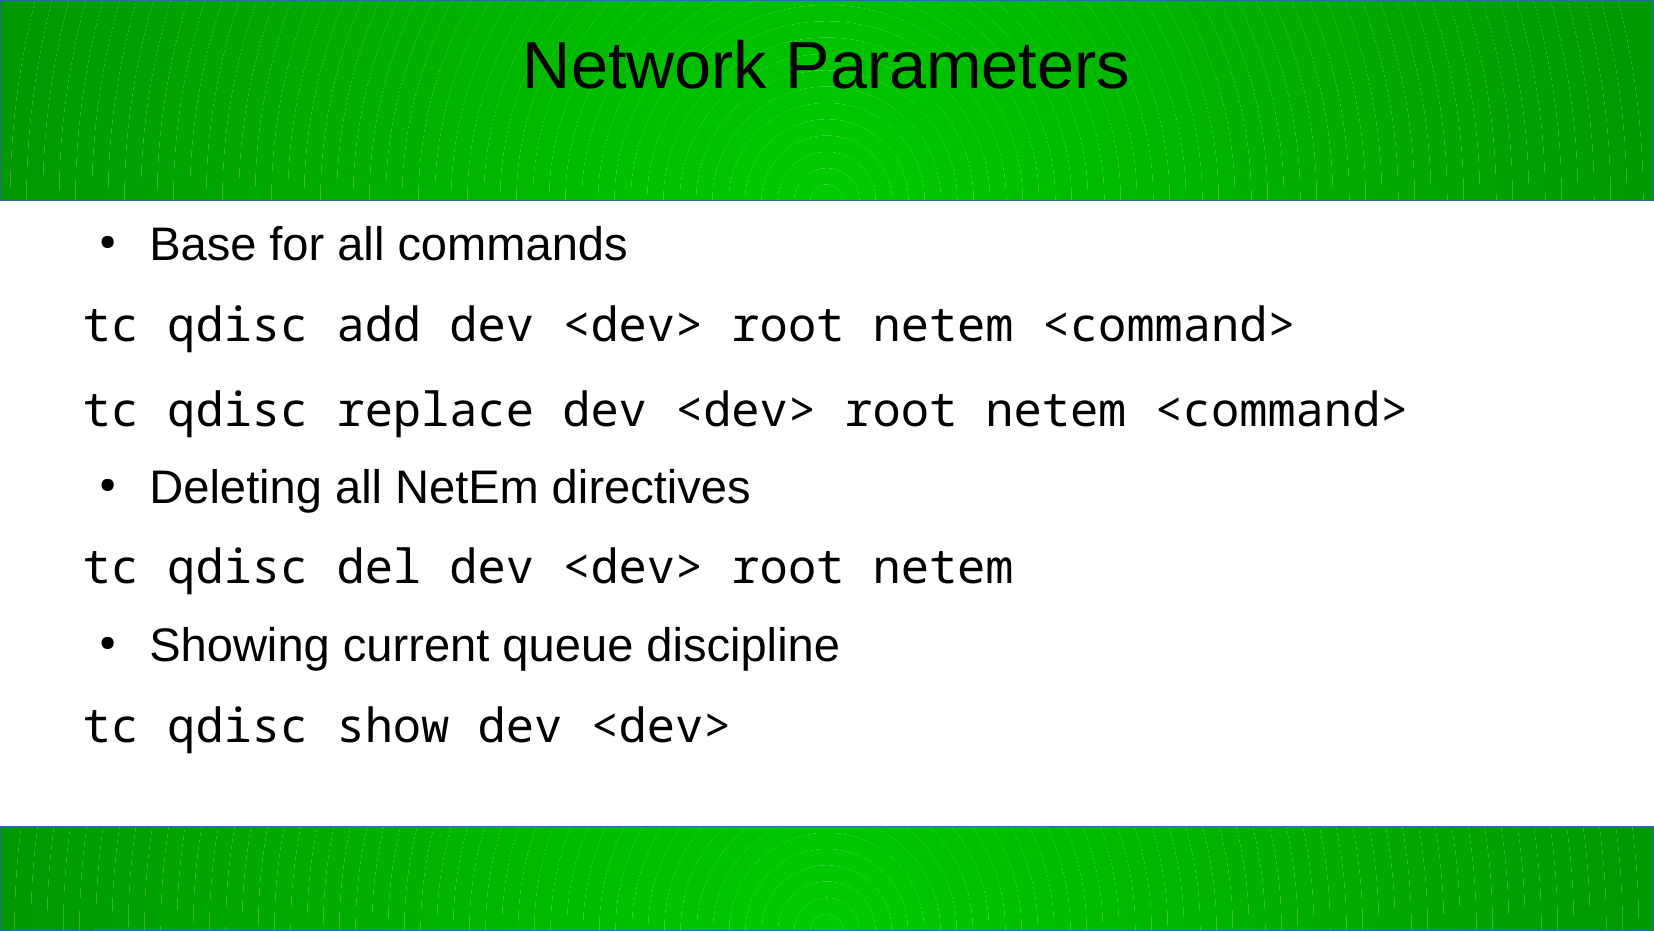

# Network Parameters
Base for all commands
tc qdisc add dev <dev> root netem <command>
tc qdisc replace dev <dev> root netem <command>
Deleting all NetEm directives
tc qdisc del dev <dev> root netem
Showing current queue discipline
tc qdisc show dev <dev>